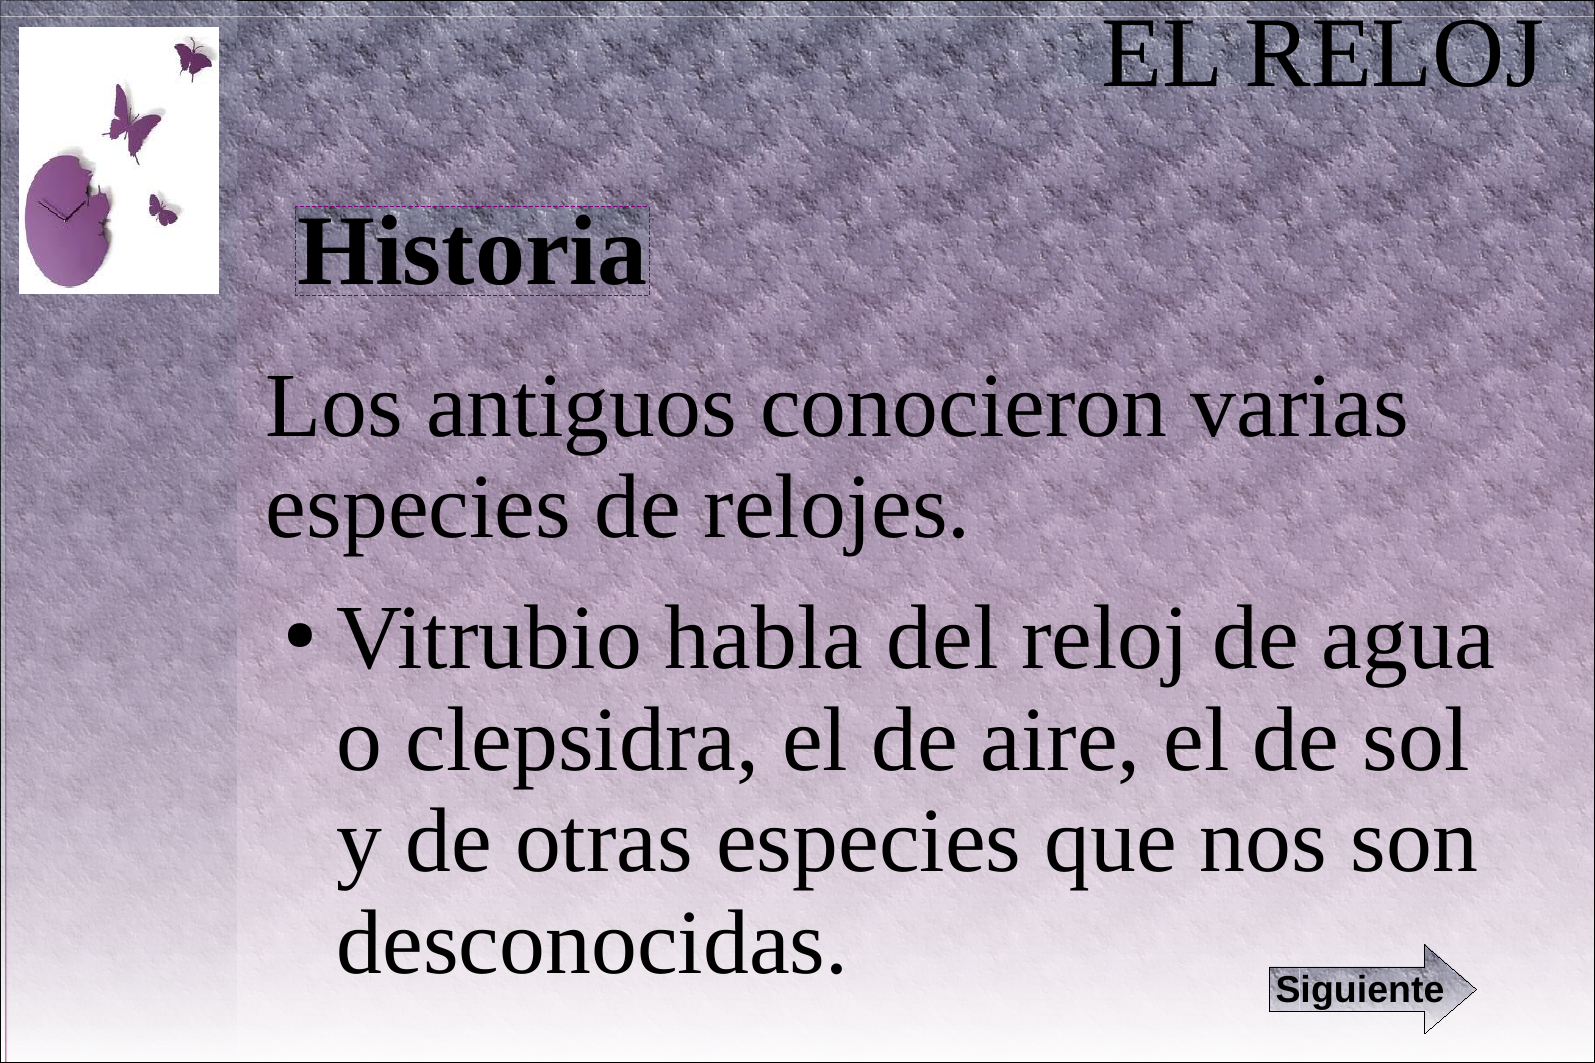

EL RELOJ
Historia
# Los antiguos conocieron varias especies de relojes.
Vitrubio habla del reloj de agua o clepsidra, el de aire, el de sol y de otras especies que nos son desconocidas.
Siguiente